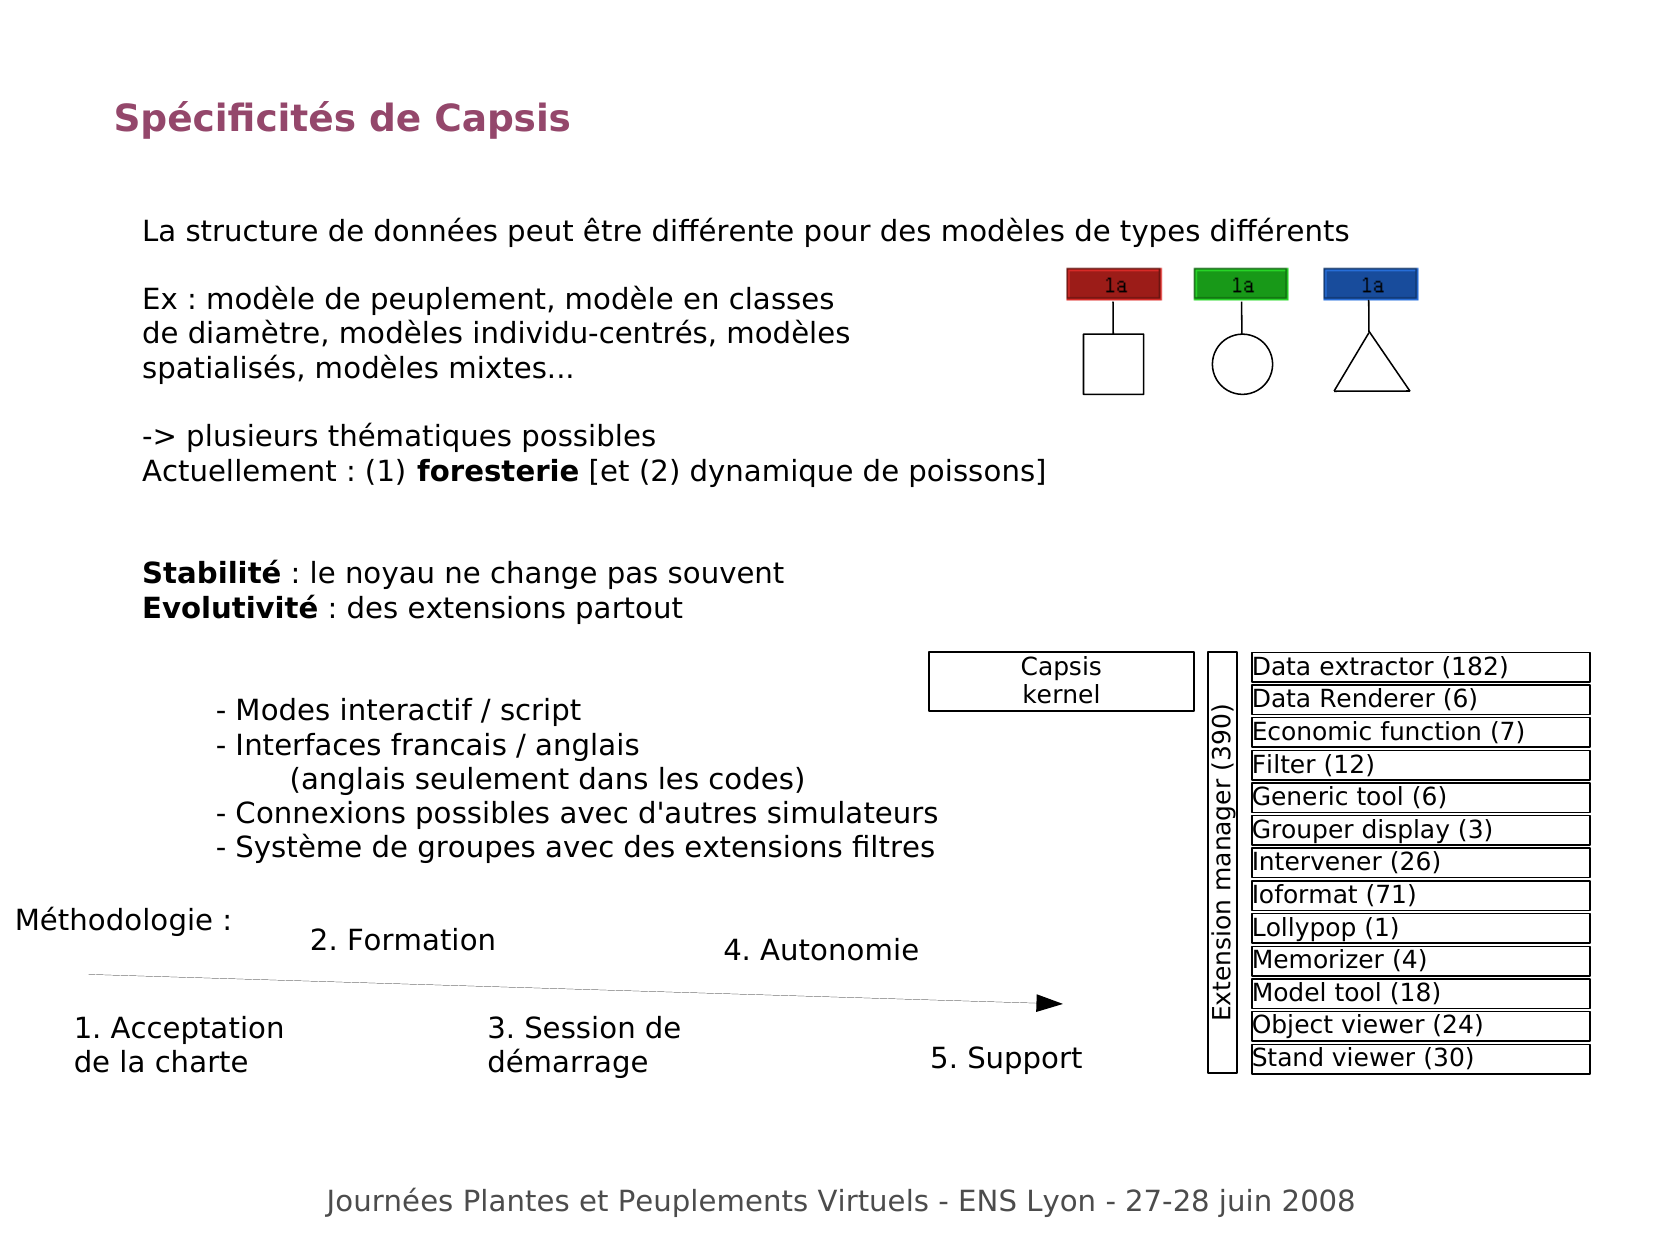

Spécificités de Capsis
La structure de données peut être différente pour des modèles de types différents
Ex : modèle de peuplement, modèle en classes
de diamètre, modèles individu-centrés, modèles
spatialisés, modèles mixtes...
-> plusieurs thématiques possibles
Actuellement : (1) foresterie [et (2) dynamique de poissons]
Stabilité : le noyau ne change pas souvent
Evolutivité : des extensions partout
	- Modes interactif / script
	- Interfaces francais / anglais
		(anglais seulement dans les codes)
	- Connexions possibles avec d'autres simulateurs
	- Système de groupes avec des extensions filtres
Capsis
kernel
Data extractor (182)
Data Renderer (6)
Economic function (7)
Filter (12)
Generic tool (6)
Grouper display (3)
Extension manager (390)
Intervener (26)
Ioformat (71)
Lollypop (1)
Memorizer (4)
Model tool (18)
Object viewer (24)
Stand viewer (30)
Méthodologie :
2. Formation
4. Autonomie
1. Acceptation de la charte
3. Session de démarrage
5. Support
Journées Plantes et Peuplements Virtuels - ENS Lyon - 27-28 juin 2008